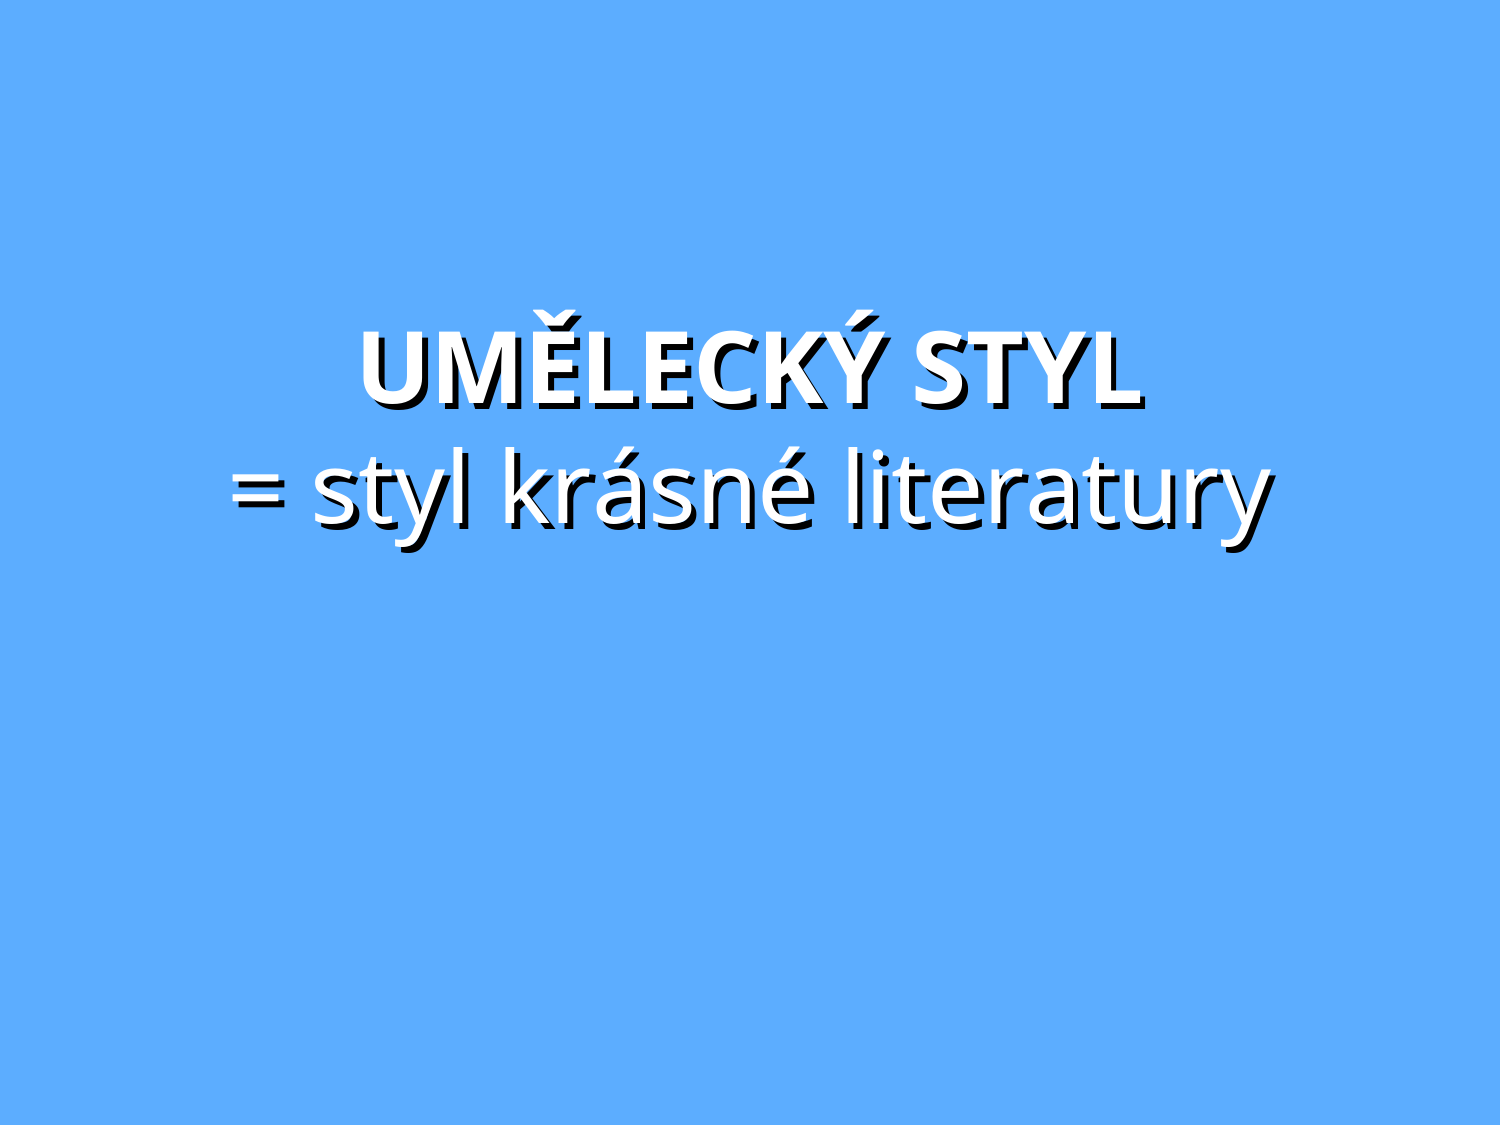

# UMĚLECKÝ STYL = styl krásné literatury